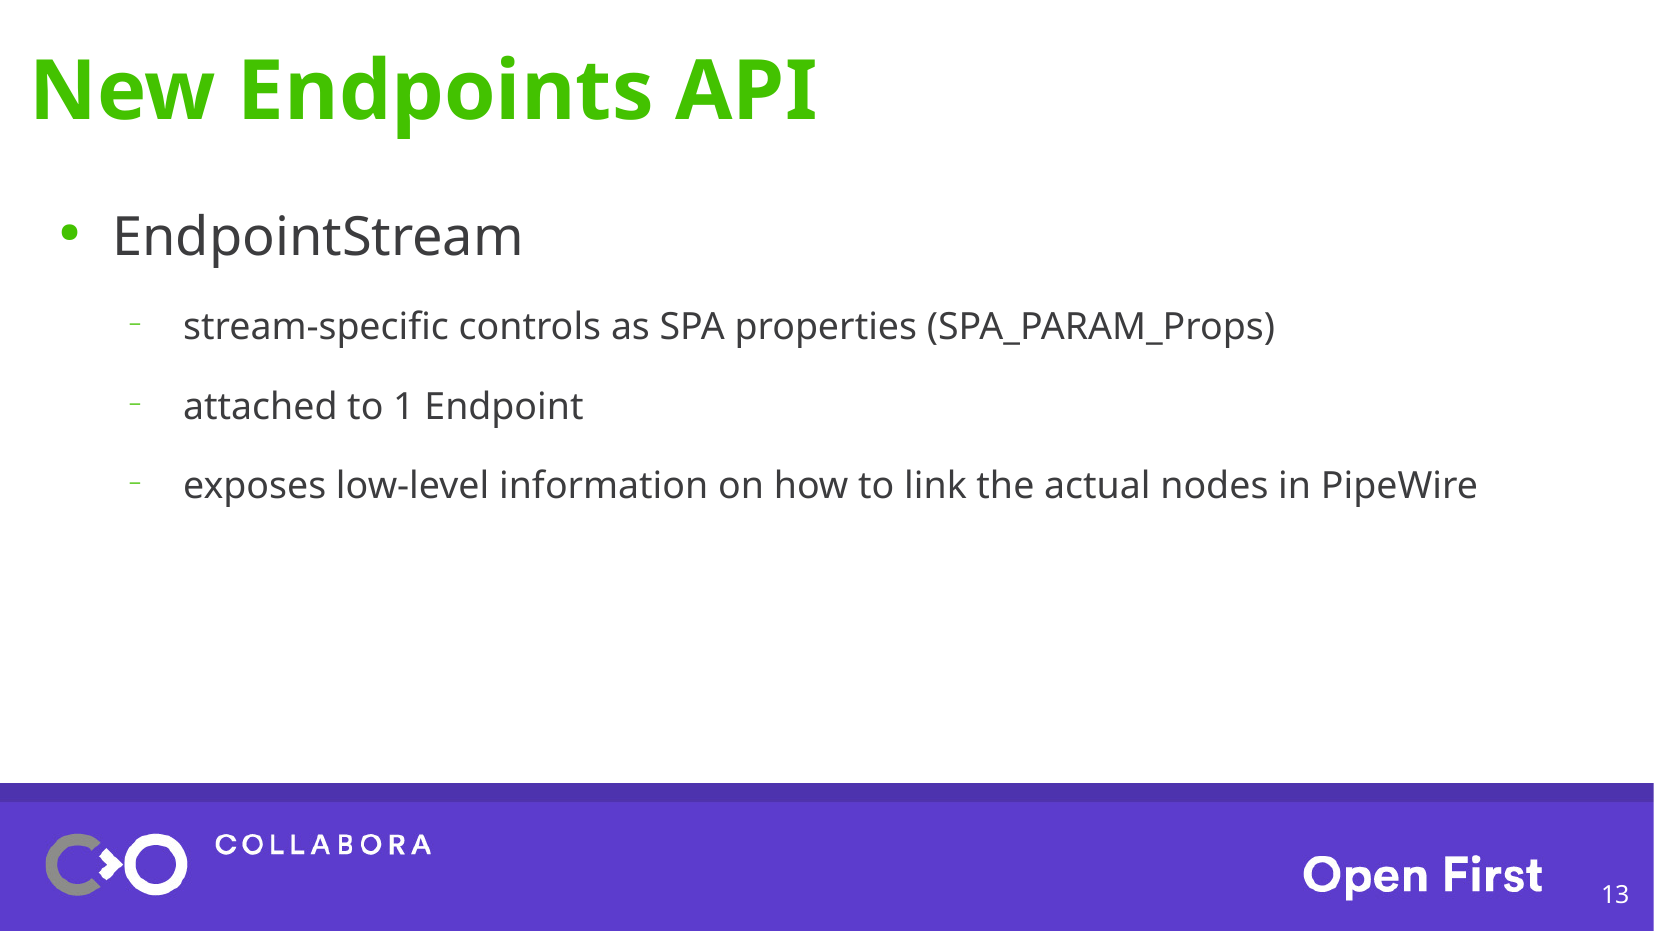

# New Endpoints API
EndpointStream
stream-specific controls as SPA properties (SPA_PARAM_Props)
attached to 1 Endpoint
exposes low-level information on how to link the actual nodes in PipeWire